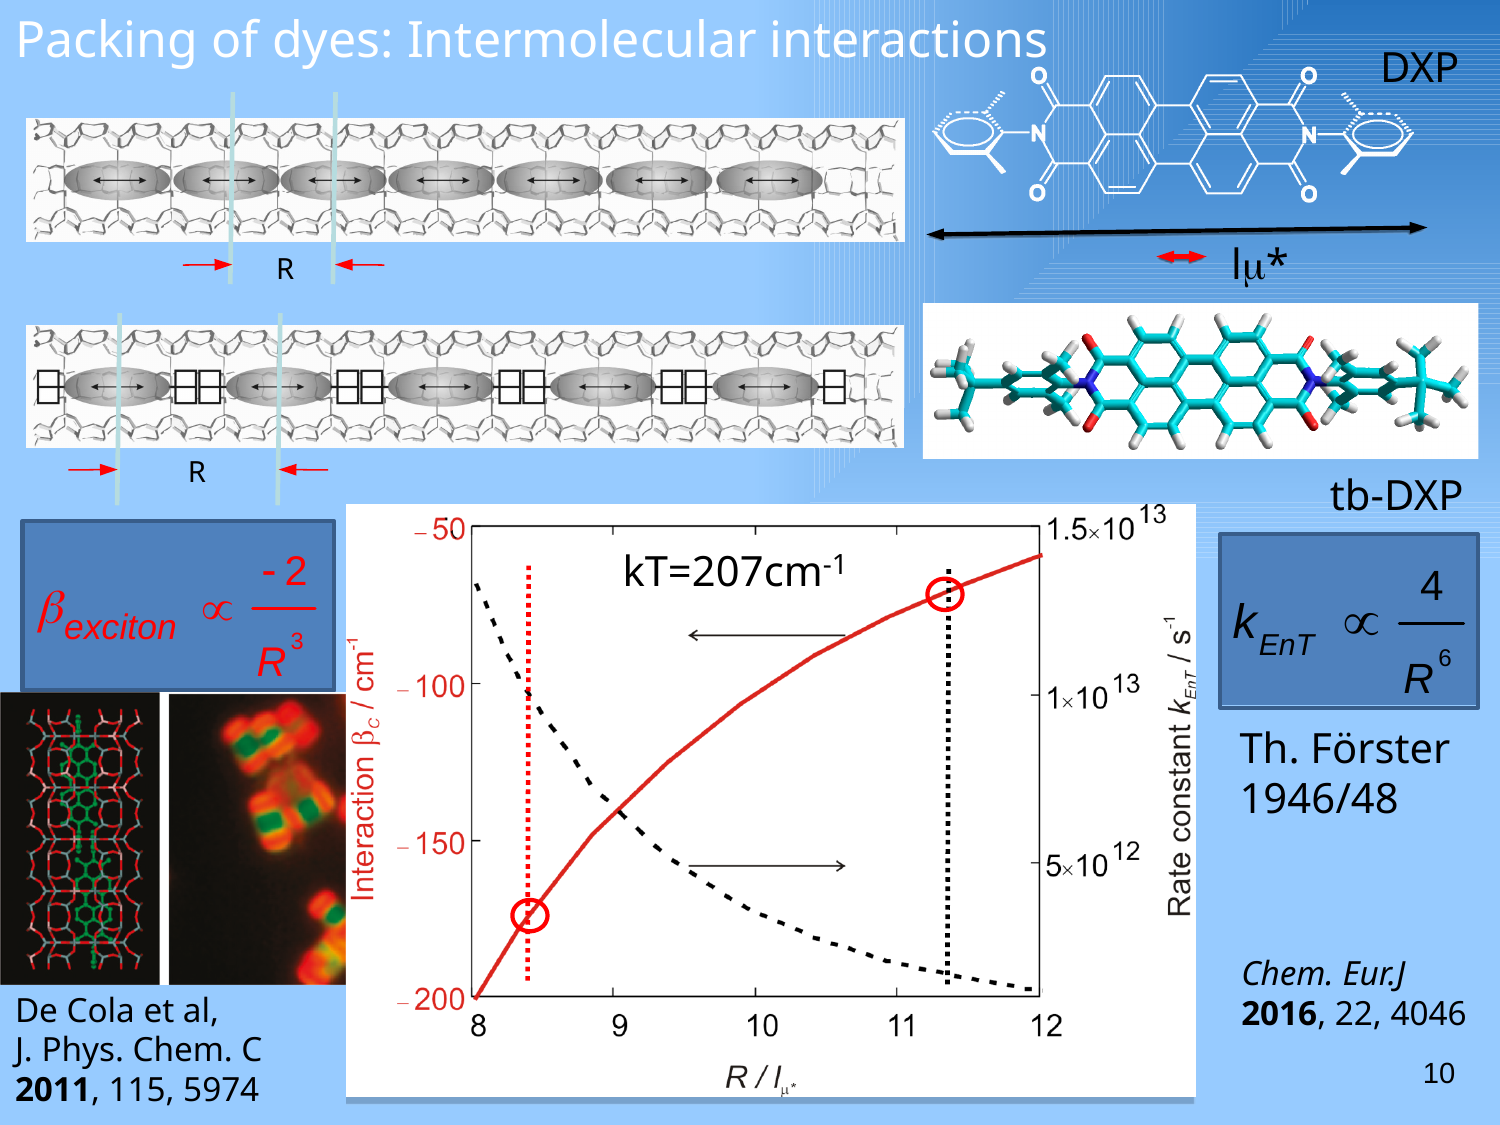

Packing of dyes: Intermolecular interactions
DXP
lm*
R
R
tb-DXP
A.S. Davydov
1948 (1964)
Th. Förster
1946/48
kT=207cm-1
De Cola et al,
J. Phys. Chem. C
2011, 115, 5974
Chem. Eur.J
2016, 22, 4046